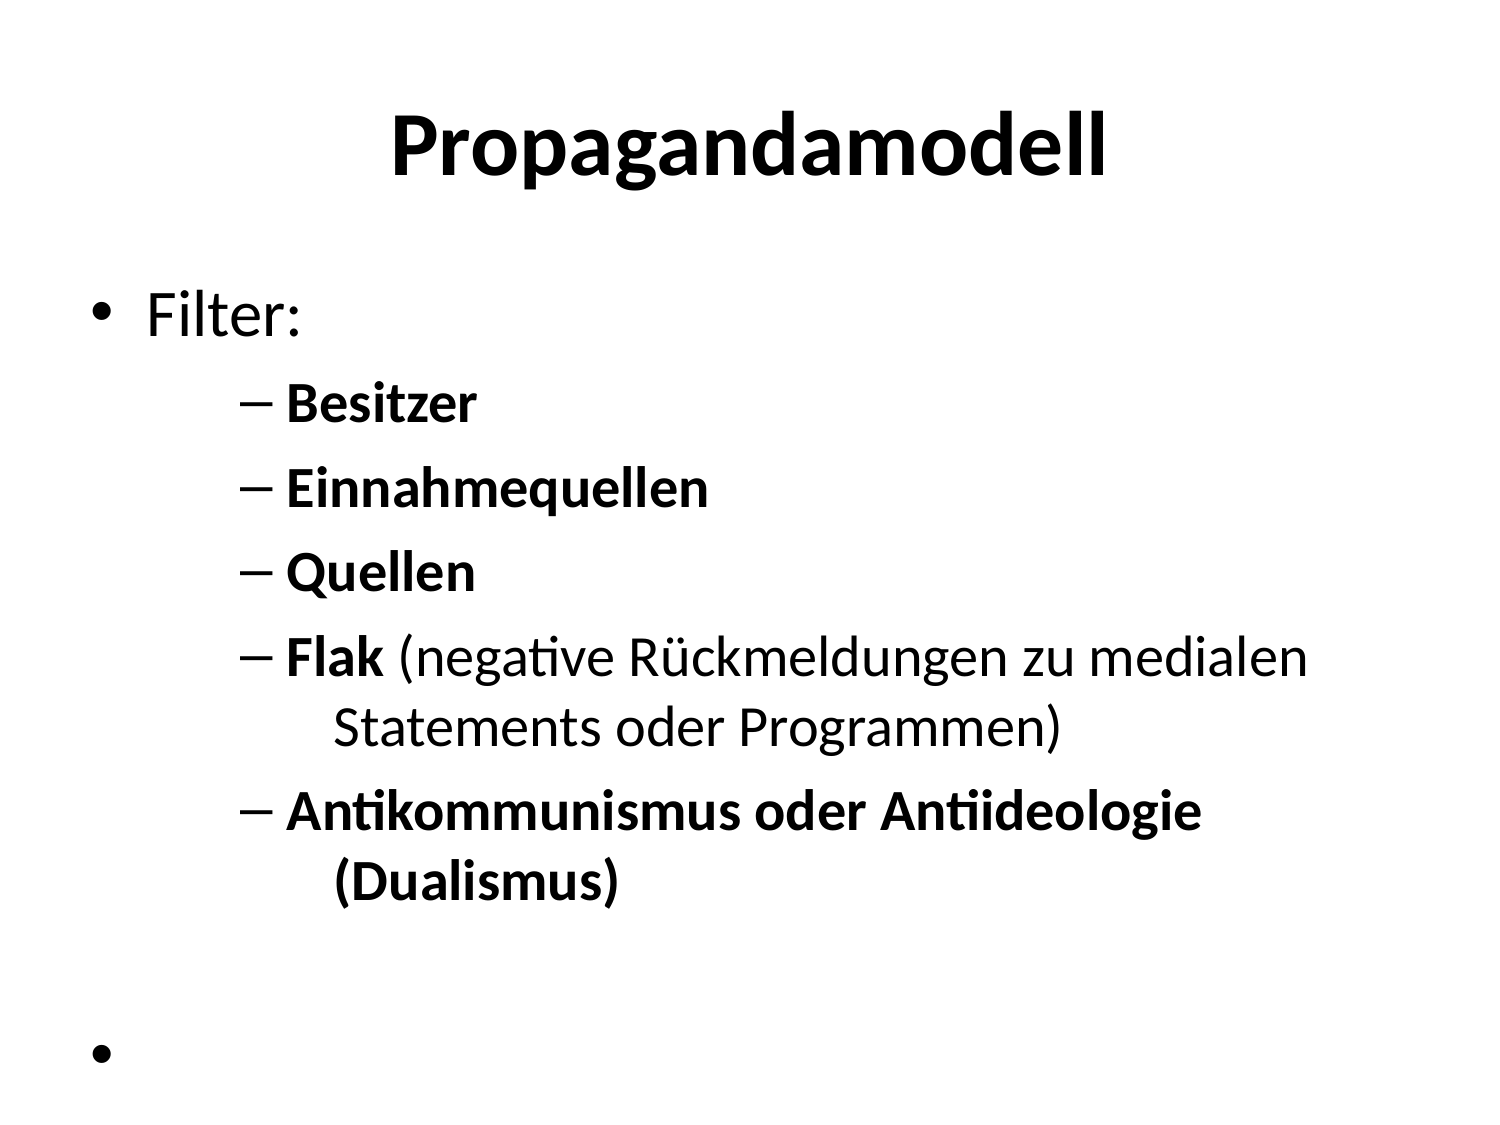

# Propagandamodell
Filter:
Besitzer
Einnahmequellen
Quellen
Flak (negative Rückmeldungen zu medialen Statements oder Programmen)
Antikommunismus oder Antiideologie (Dualismus)